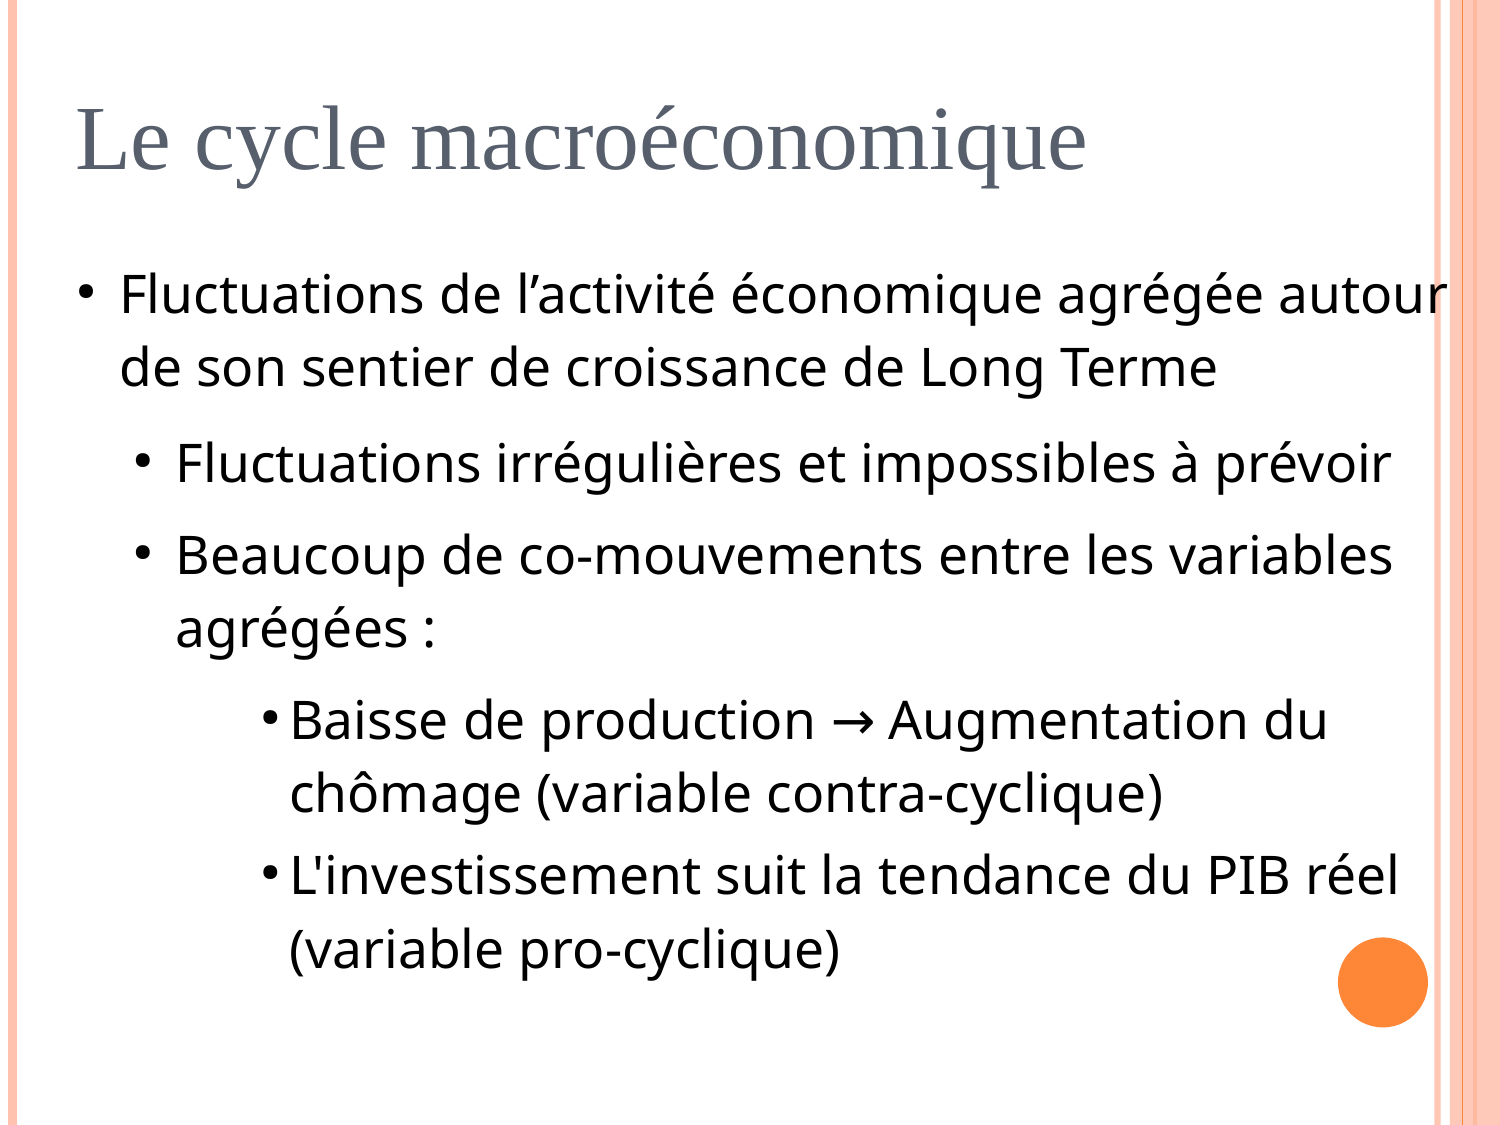

# Le cycle macroéconomique
Fluctuations de l’activité économique agrégée autour de son sentier de croissance de Long Terme
Fluctuations irrégulières et impossibles à prévoir
Beaucoup de co-mouvements entre les variables agrégées :
Baisse de production → Augmentation du chômage (variable contra-cyclique)
L'investissement suit la tendance du PIB réel (variable pro-cyclique)